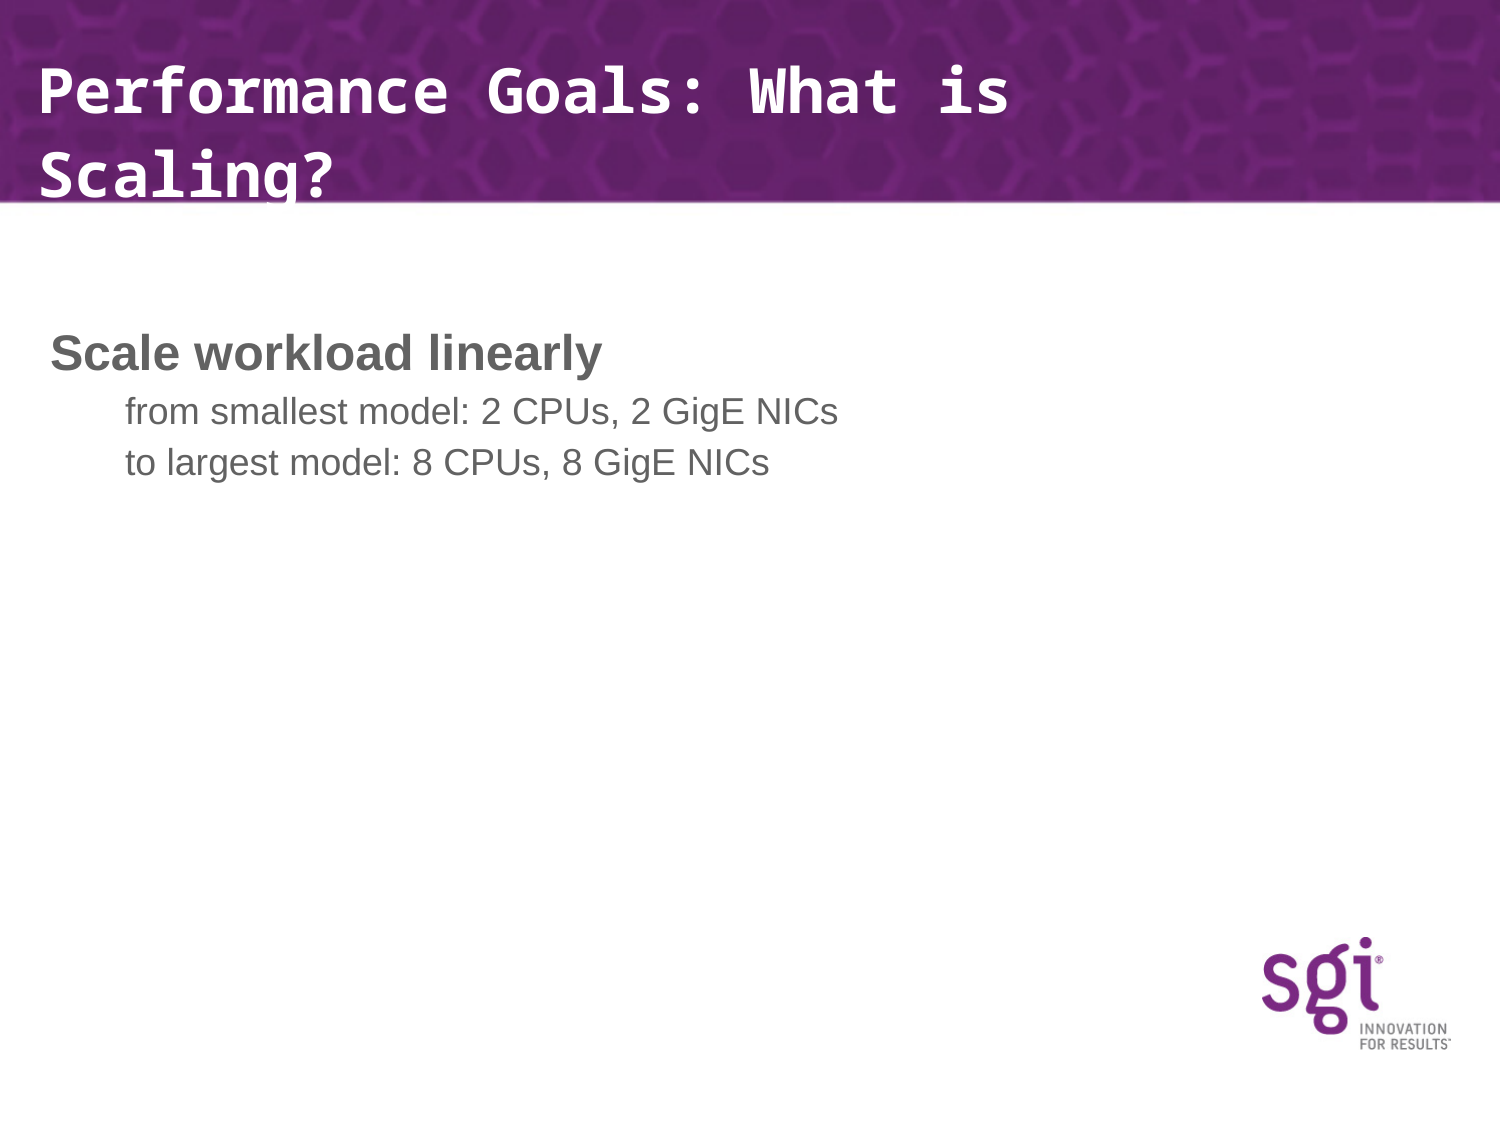

# Performance Goals: What is Scaling?
Scale workload linearly
from smallest model: 2 CPUs, 2 GigE NICs
to largest model: 8 CPUs, 8 GigE NICs